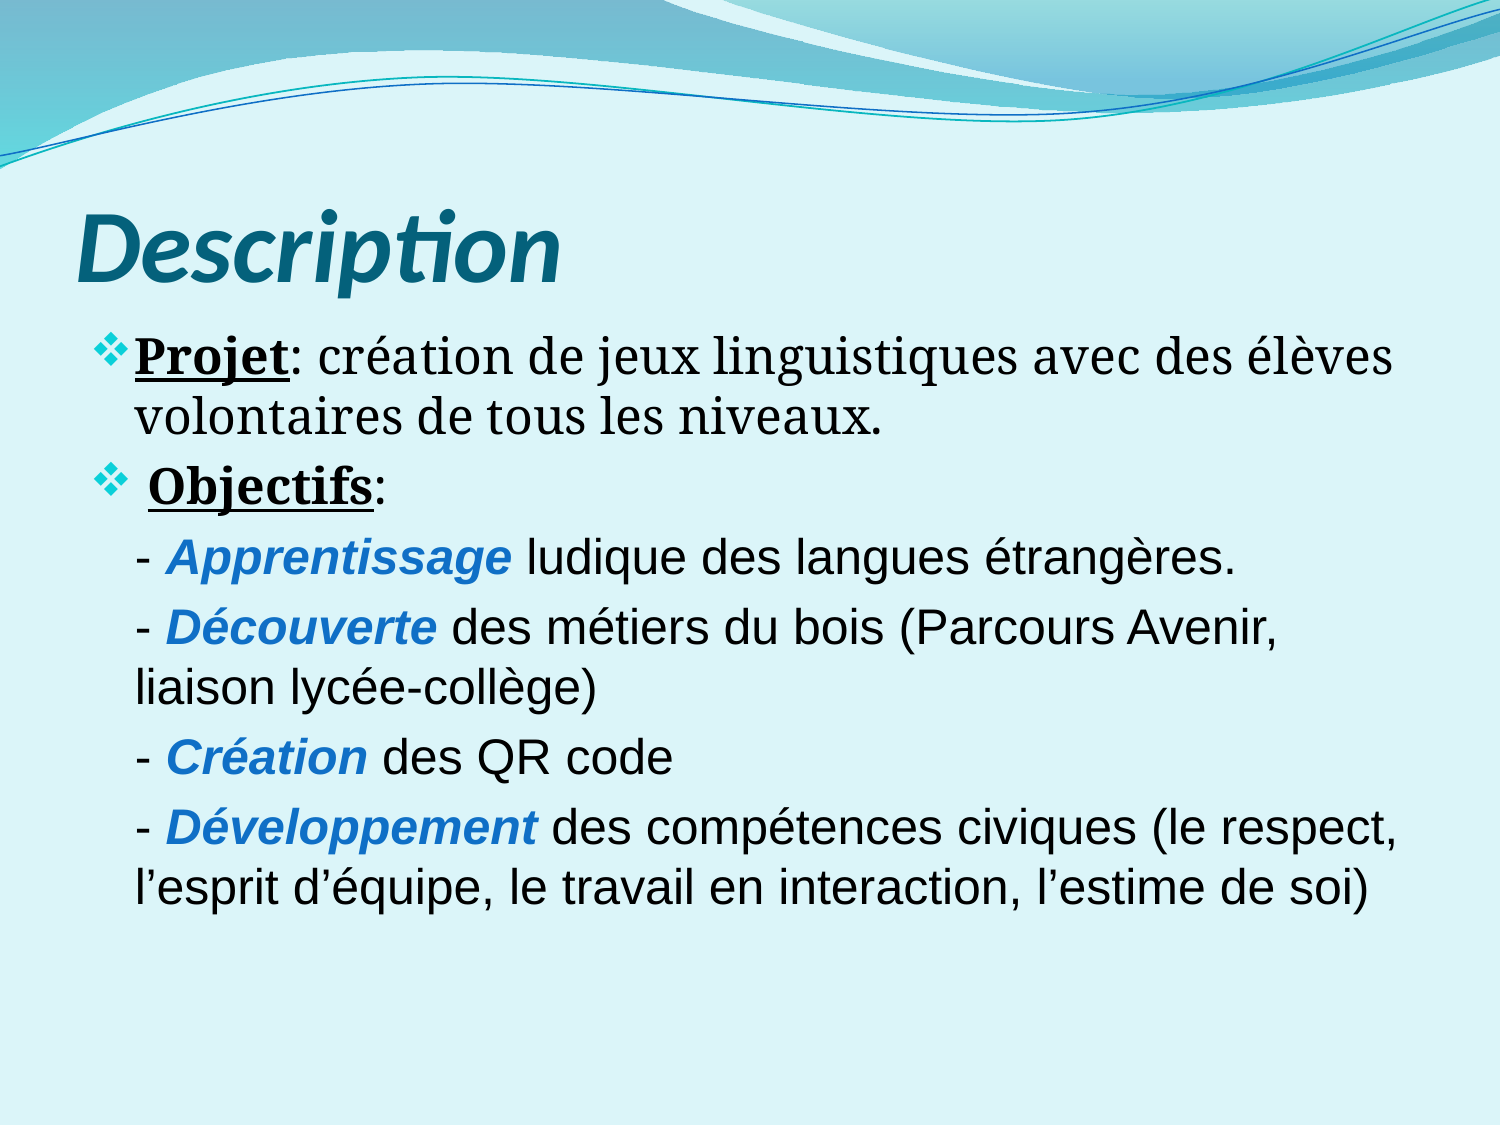

# Description
Projet: création de jeux linguistiques avec des élèves volontaires de tous les niveaux.
 Objectifs:
	- Apprentissage ludique des langues étrangères.
	- Découverte des métiers du bois (Parcours Avenir, liaison lycée-collège)
	- Création des QR code
	- Développement des compétences civiques (le respect, l’esprit d’équipe, le travail en interaction, l’estime de soi)